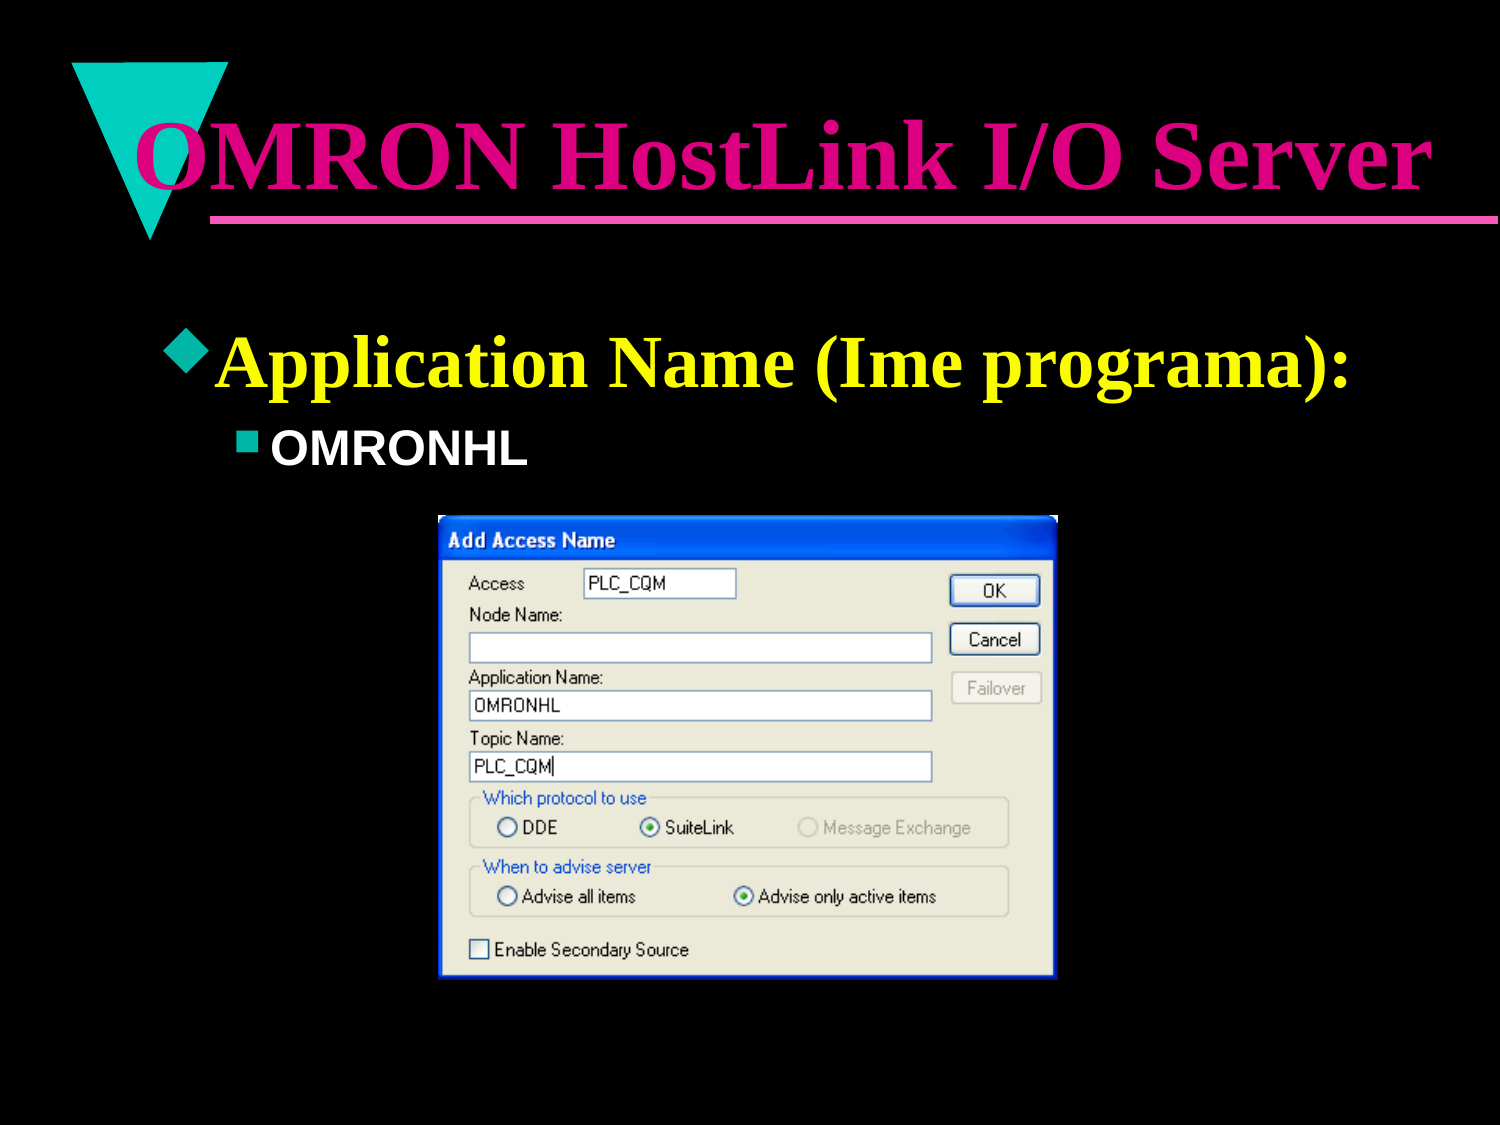

# OMRON HostLink I/O Server
Application Name (Ime programa):
OMRONHL
RVP2
I/O komunikacija
19